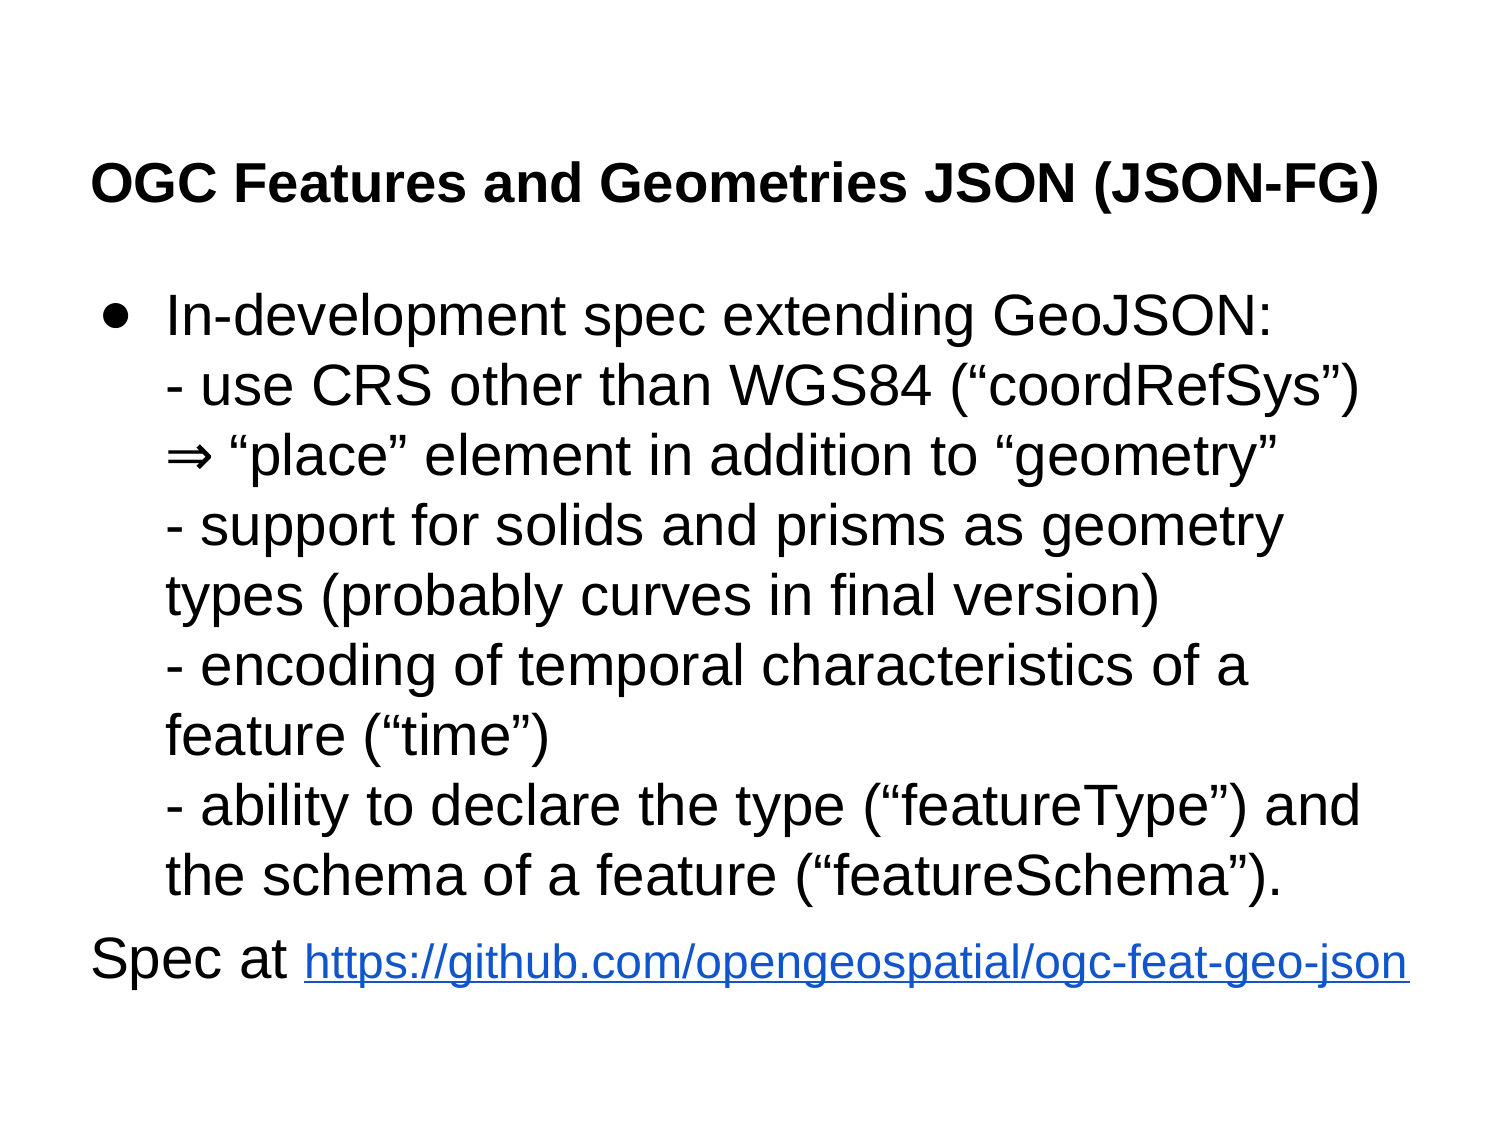

# OGC Features and Geometries JSON (JSON-FG)
In-development spec extending GeoJSON:
- use CRS other than WGS84 (“coordRefSys”) ⇒ “place” element in addition to “geometry”
- support for solids and prisms as geometry types (probably curves in final version)
- encoding of temporal characteristics of a feature (“time”)
- ability to declare the type (“featureType”) and the schema of a feature (“featureSchema”).
Spec at https://github.com/opengeospatial/ogc-feat-geo-json